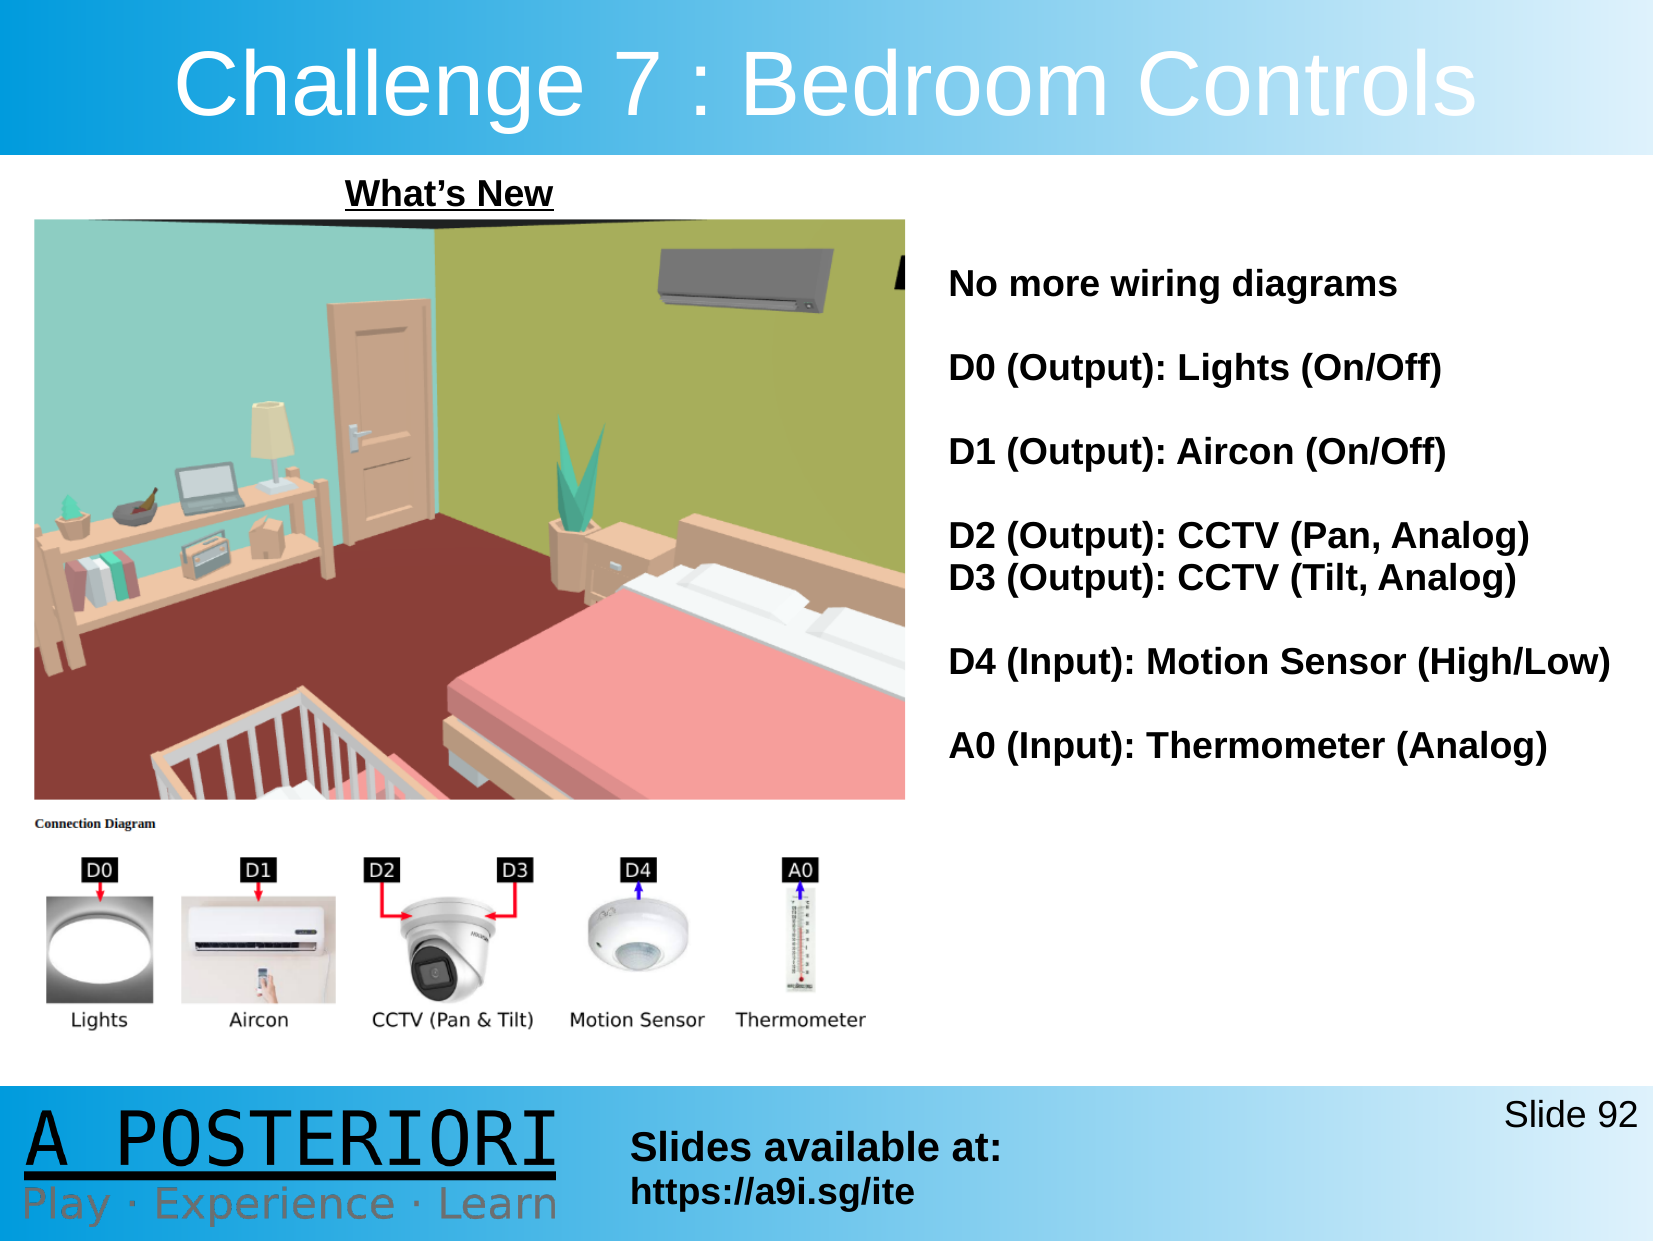

# Challenge 7 : Bedroom Controls
What’s New
No more wiring diagrams
D0 (Output): Lights (On/Off)
D1 (Output): Aircon (On/Off)
D2 (Output): CCTV (Pan, Analog)
D3 (Output): CCTV (Tilt, Analog)
D4 (Input): Motion Sensor (High/Low)
A0 (Input): Thermometer (Analog)